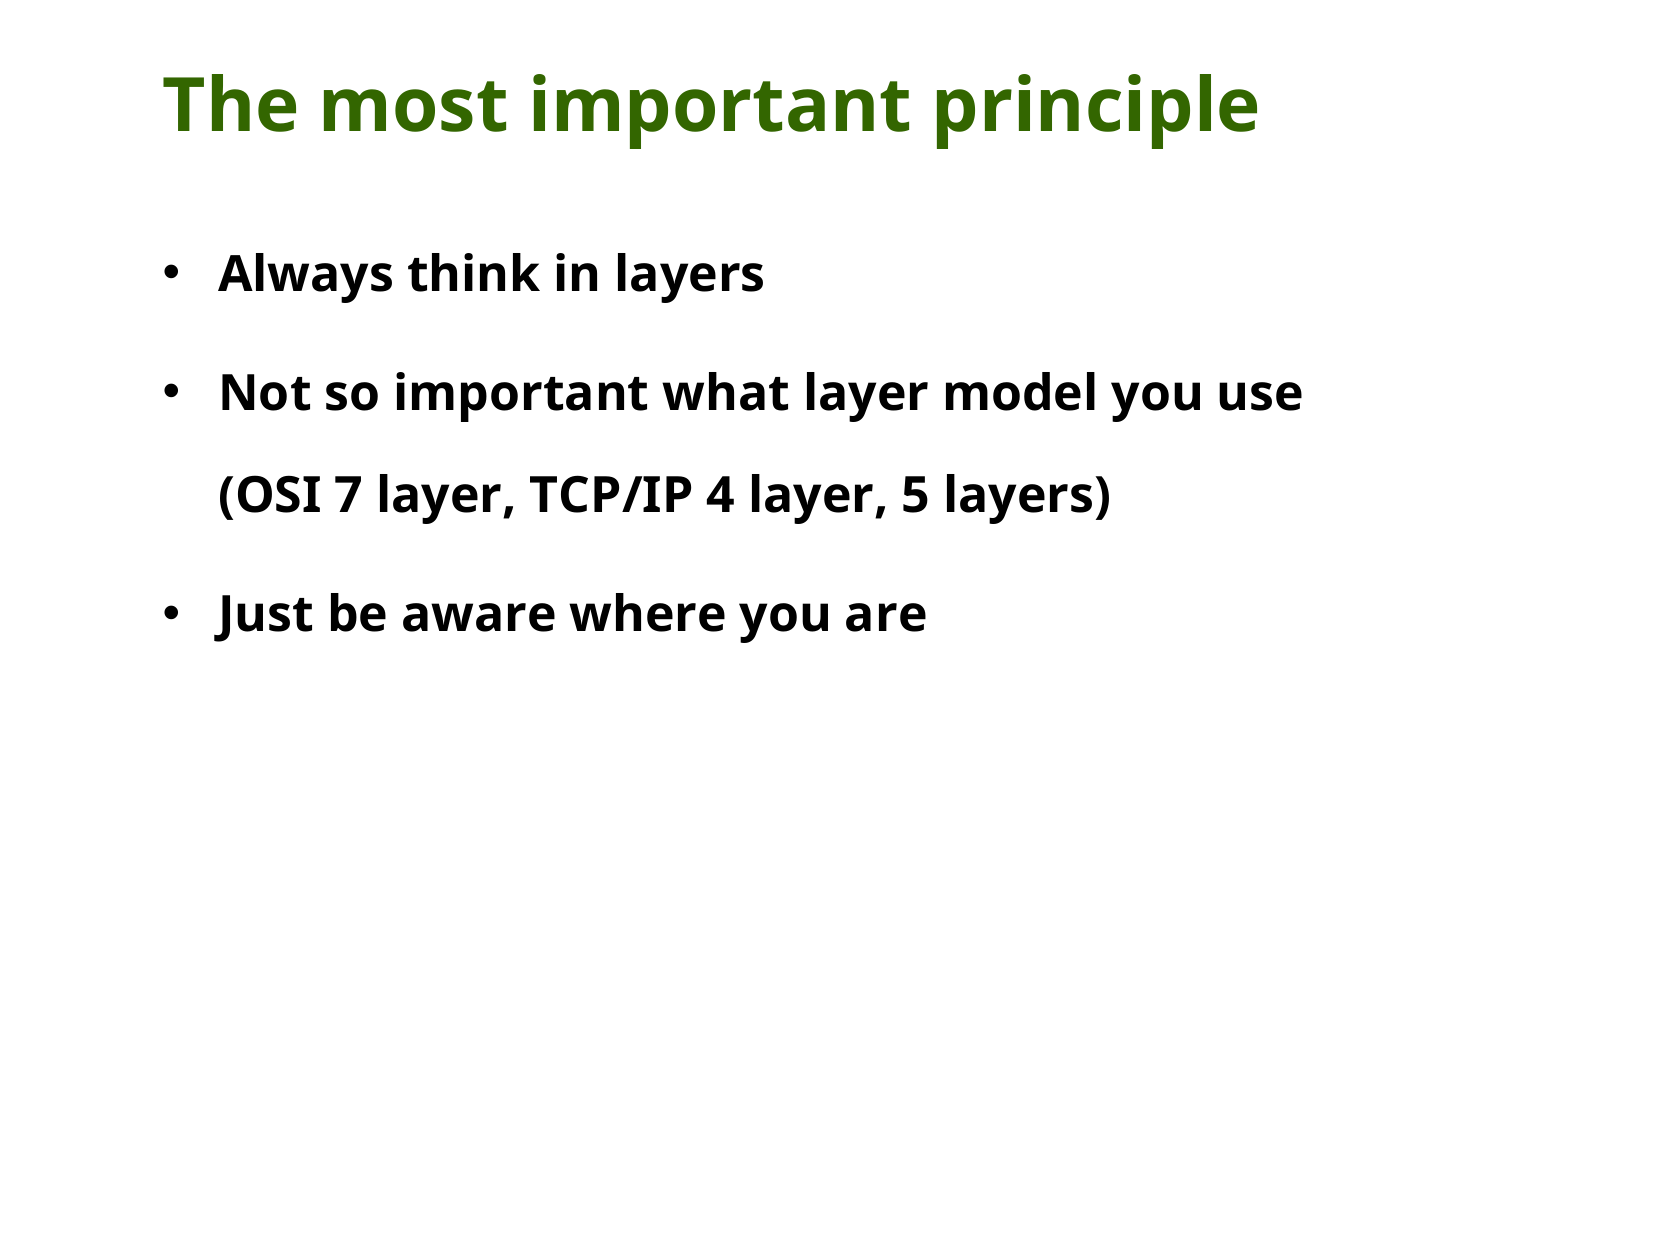

# The most important principle
Always think in layers
Not so important what layer model you use
(OSI 7 layer, TCP/IP 4 layer, 5 layers)
Just be aware where you are